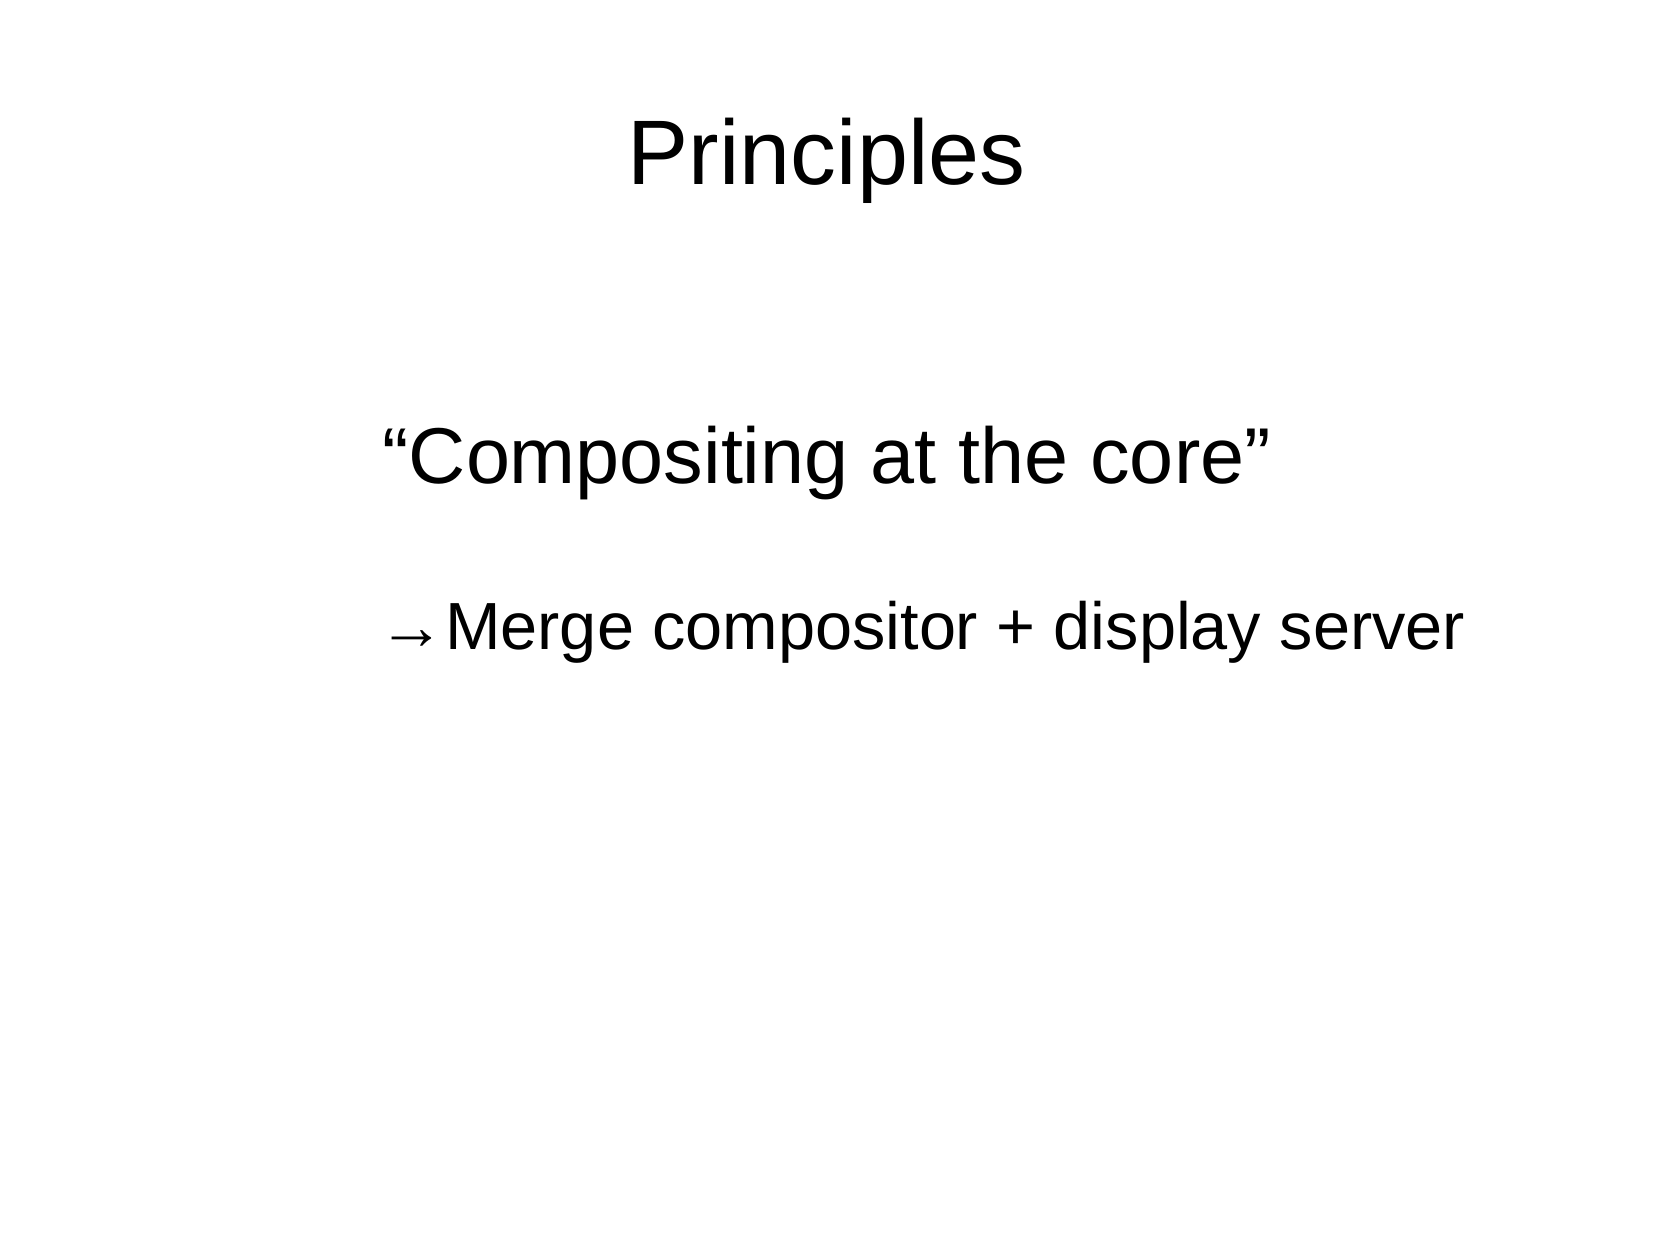

# Principles
“Compositing at the core”
 →Merge compositor + display server